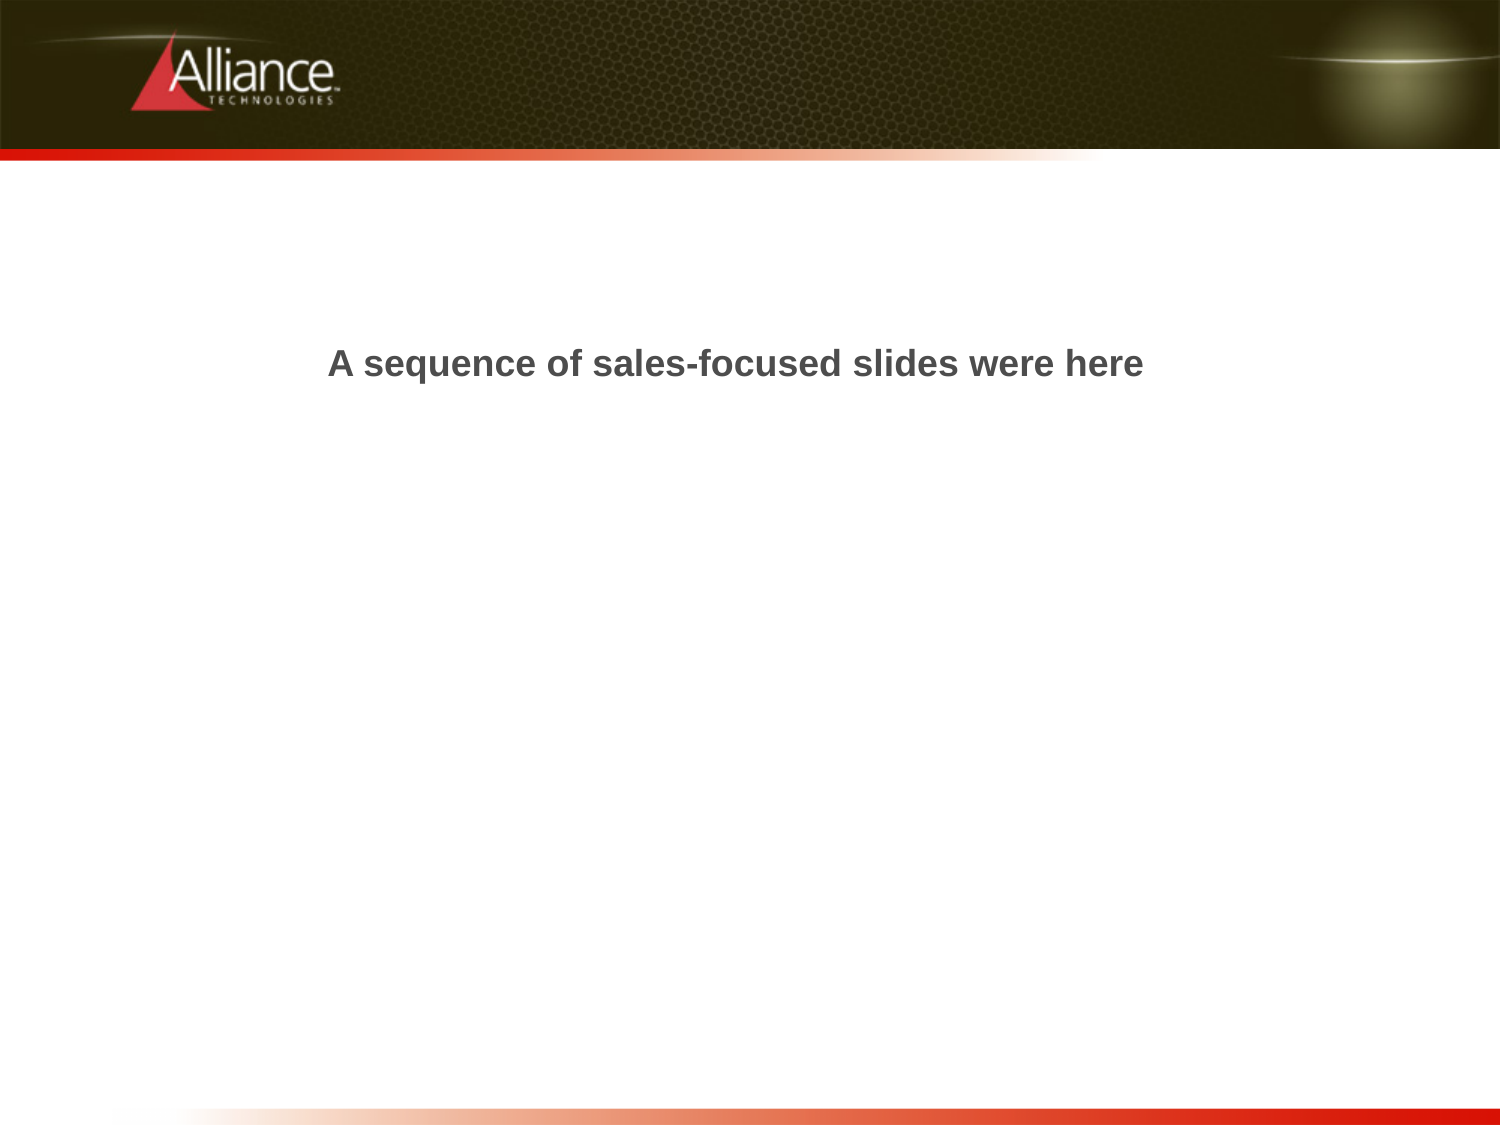

A sequence of sales-focused slides were here